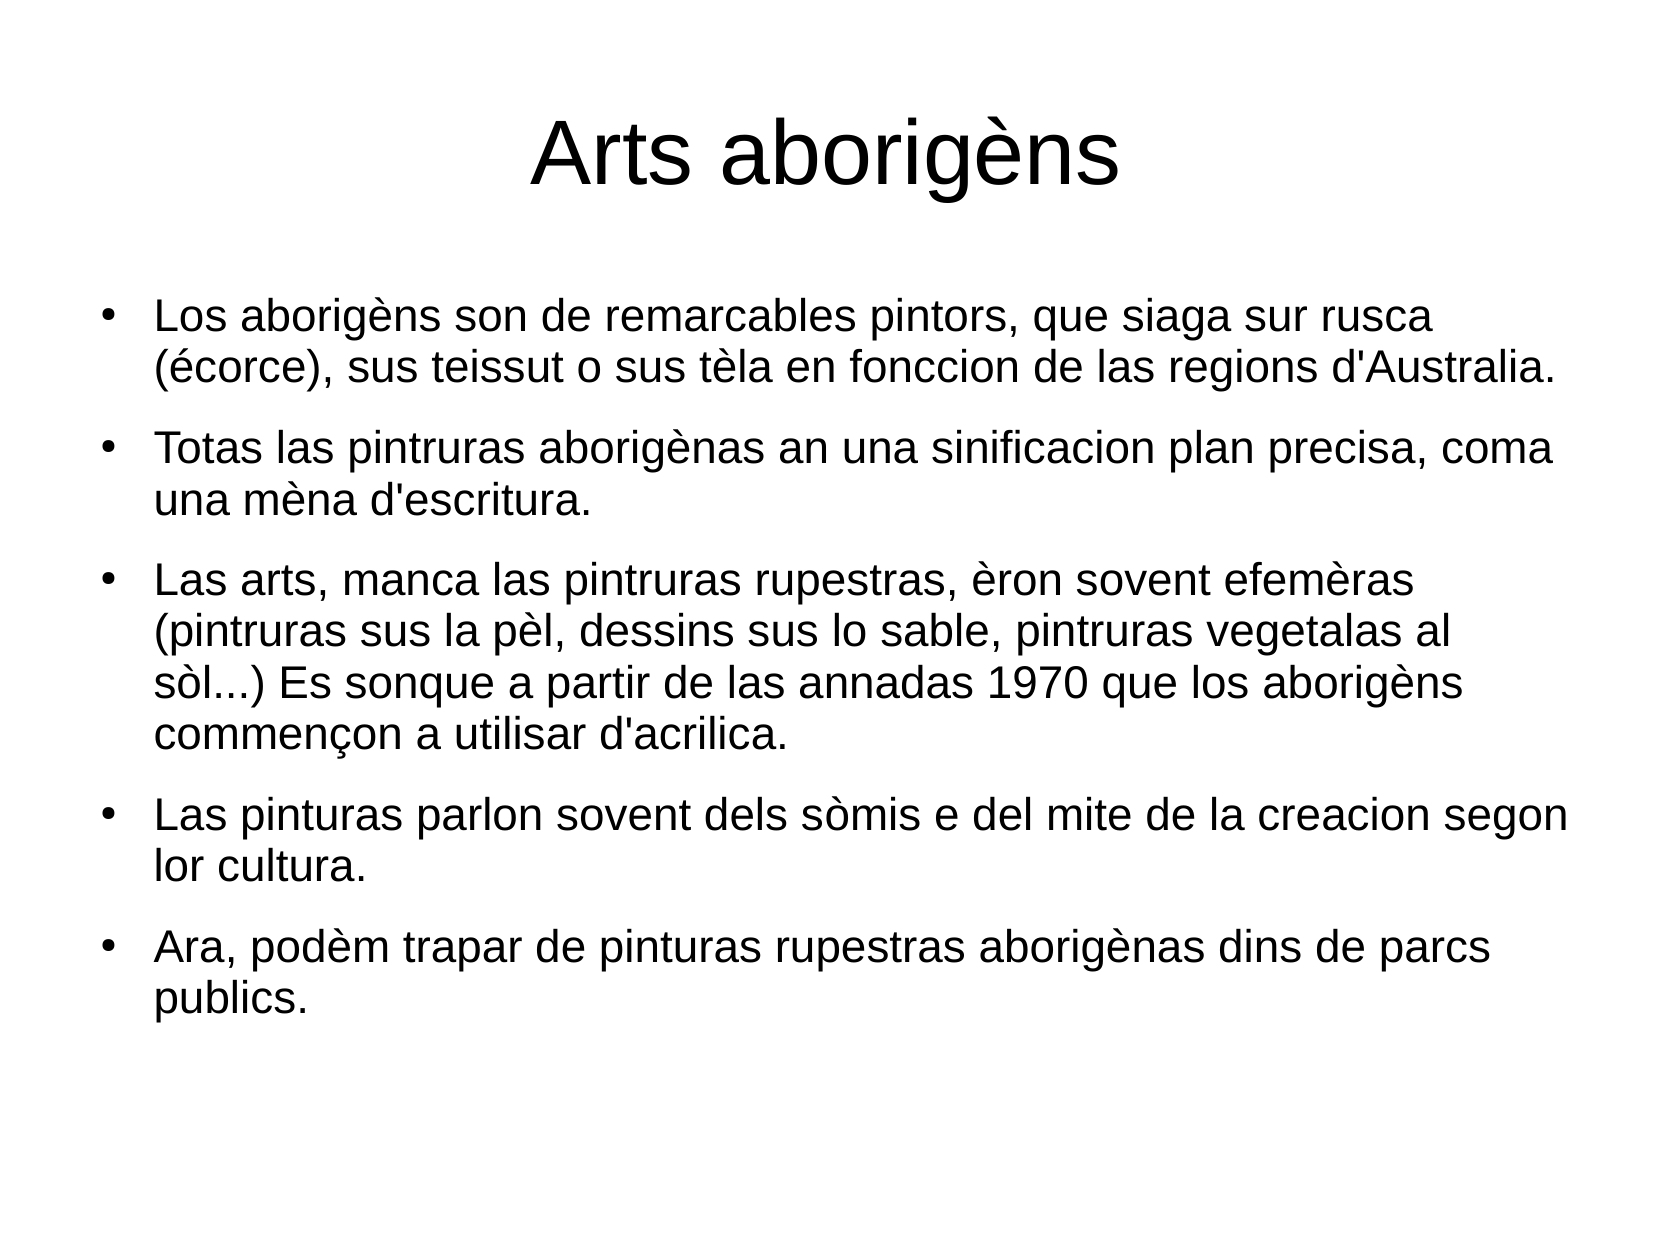

# Arts aborigèns
Los aborigèns son de remarcables pintors, que siaga sur rusca (écorce), sus teissut o sus tèla en fonccion de las regions d'Australia.
Totas las pintruras aborigènas an una sinificacion plan precisa, coma una mèna d'escritura.
Las arts, manca las pintruras rupestras, èron sovent efemèras (pintruras sus la pèl, dessins sus lo sable, pintruras vegetalas al sòl...) Es sonque a partir de las annadas 1970 que los aborigèns commençon a utilisar d'acrilica.
Las pinturas parlon sovent dels sòmis e del mite de la creacion segon lor cultura.
Ara, podèm trapar de pinturas rupestras aborigènas dins de parcs publics.